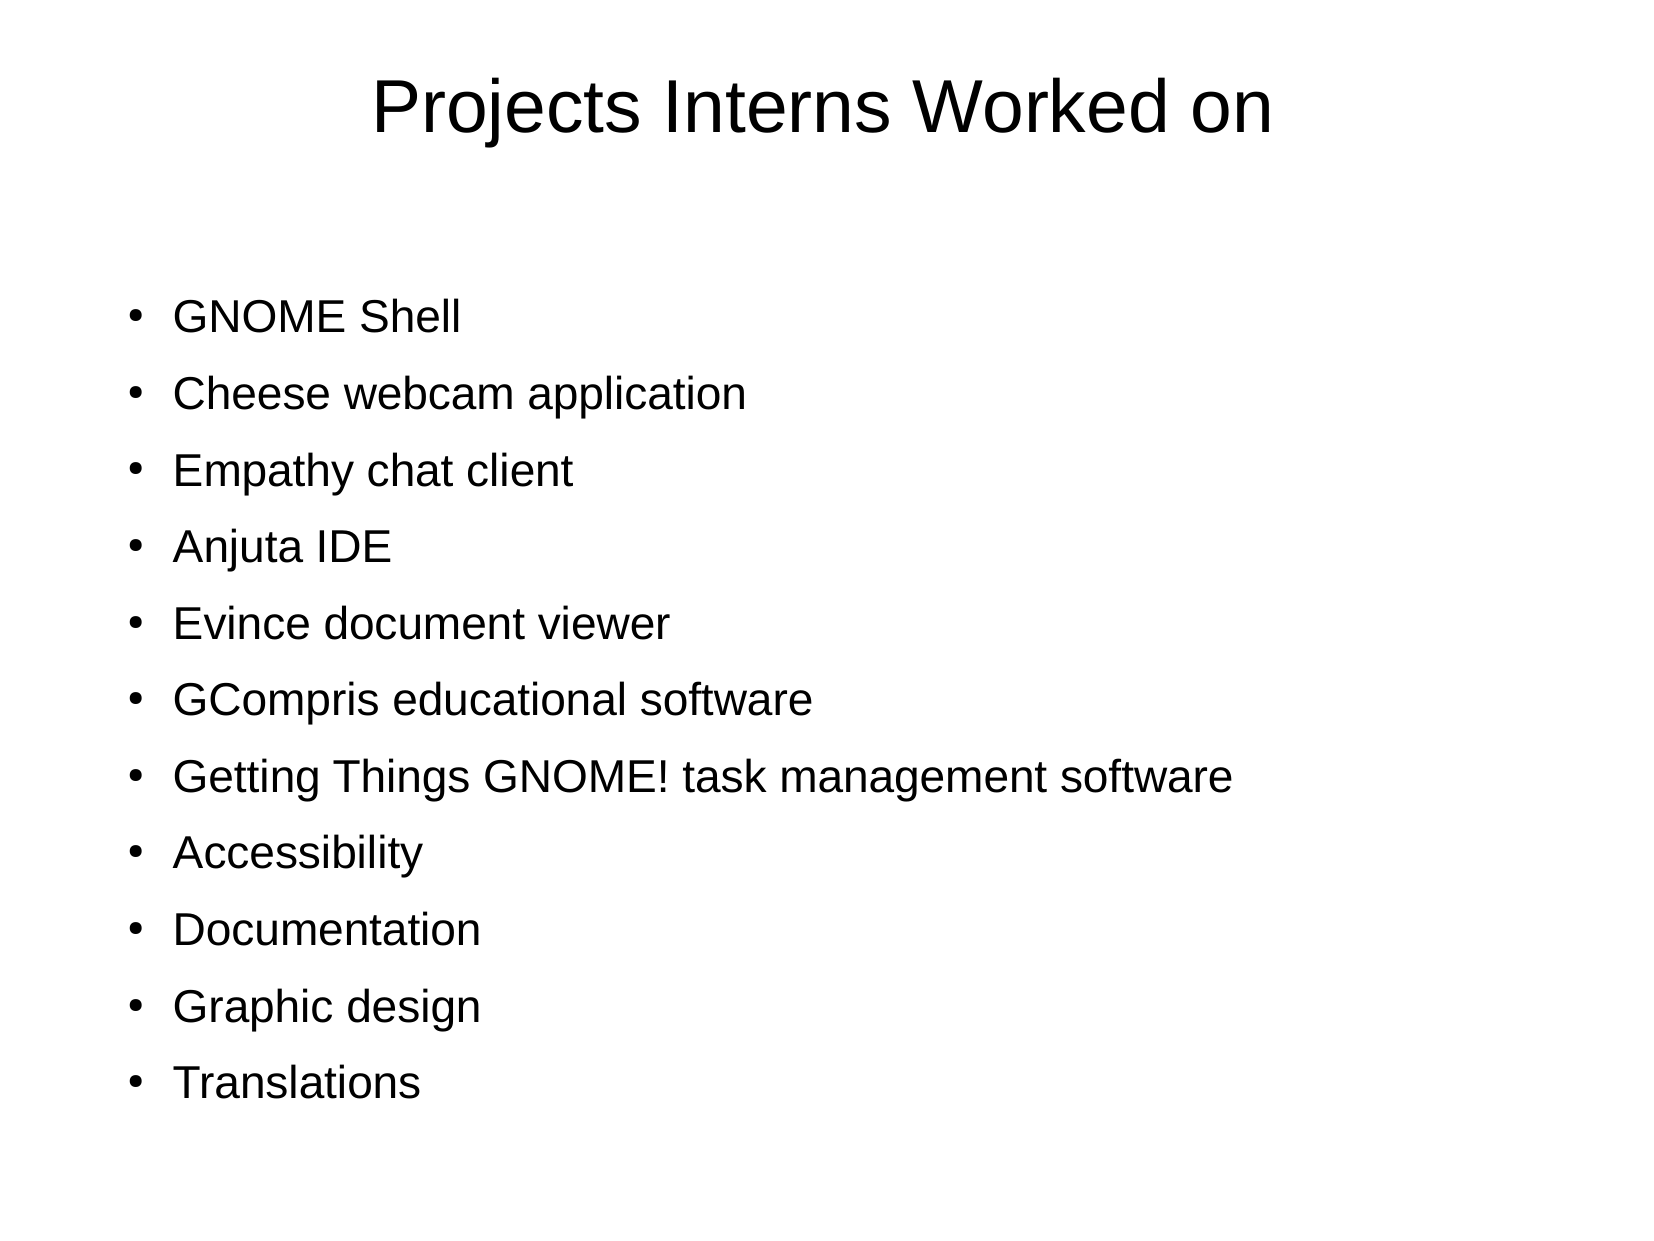

# Projects Interns Worked on
GNOME Shell
Cheese webcam application
Empathy chat client
Anjuta IDE
Evince document viewer
GCompris educational software
Getting Things GNOME! task management software
Accessibility
Documentation
Graphic design
Translations